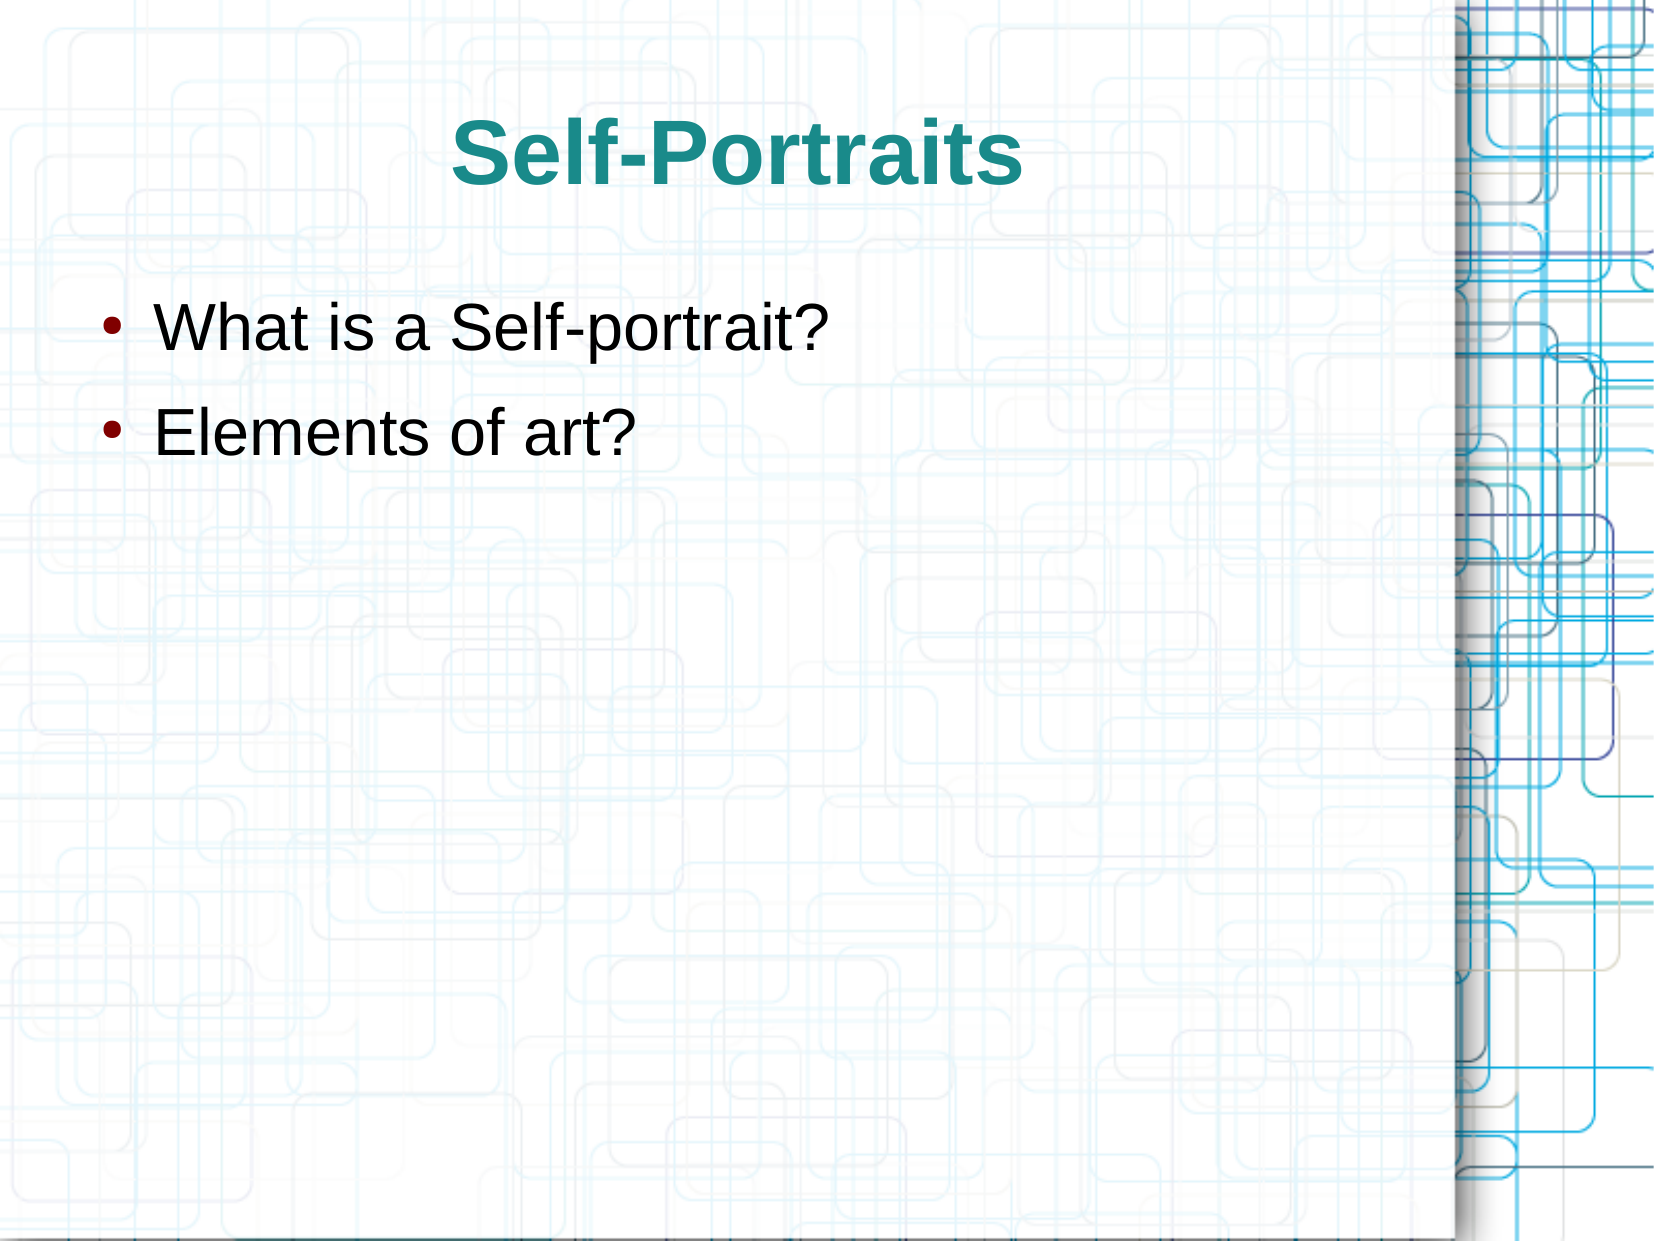

# Self-Portraits
What is a Self-portrait?
Elements of art?